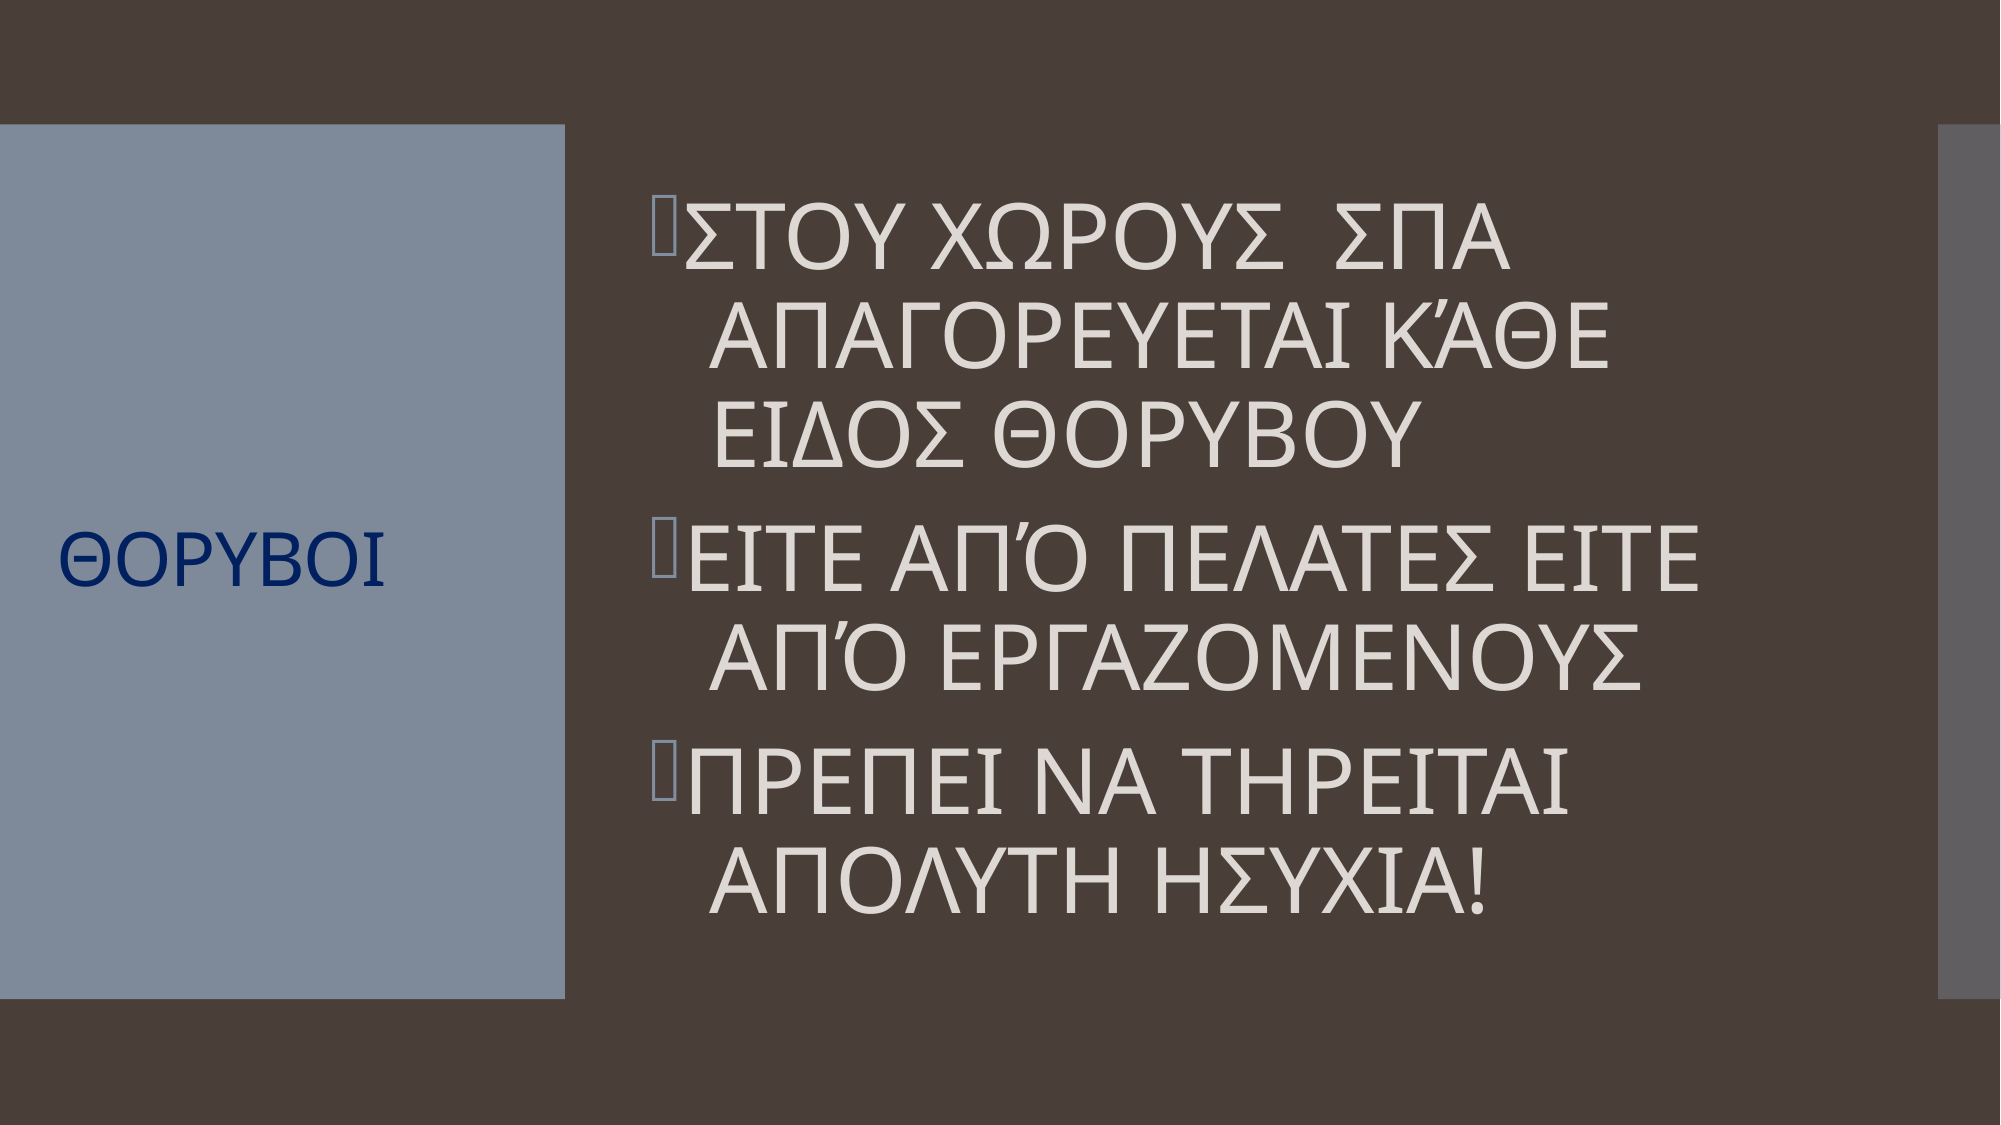

ΣΤΟΥ ΧΩΡΟΥΣ ΣΠΑ ΑΠΑΓΟΡΕΥΕΤΑΙ ΚΆΘΕ ΕΙΔΟΣ ΘΟΡΥΒΟΥ
ΕΙΤΕ ΑΠΌ ΠΕΛΑΤΕΣ ΕΙΤΕ ΑΠΌ ΕΡΓΑΖΟΜΕΝΟΥΣ
ΠΡΕΠΕΙ ΝΑ ΤΗΡΕΙΤΑΙ ΑΠΟΛΥΤΗ ΗΣΥΧΙΑ!
# ΘΟΡΥΒΟΙ